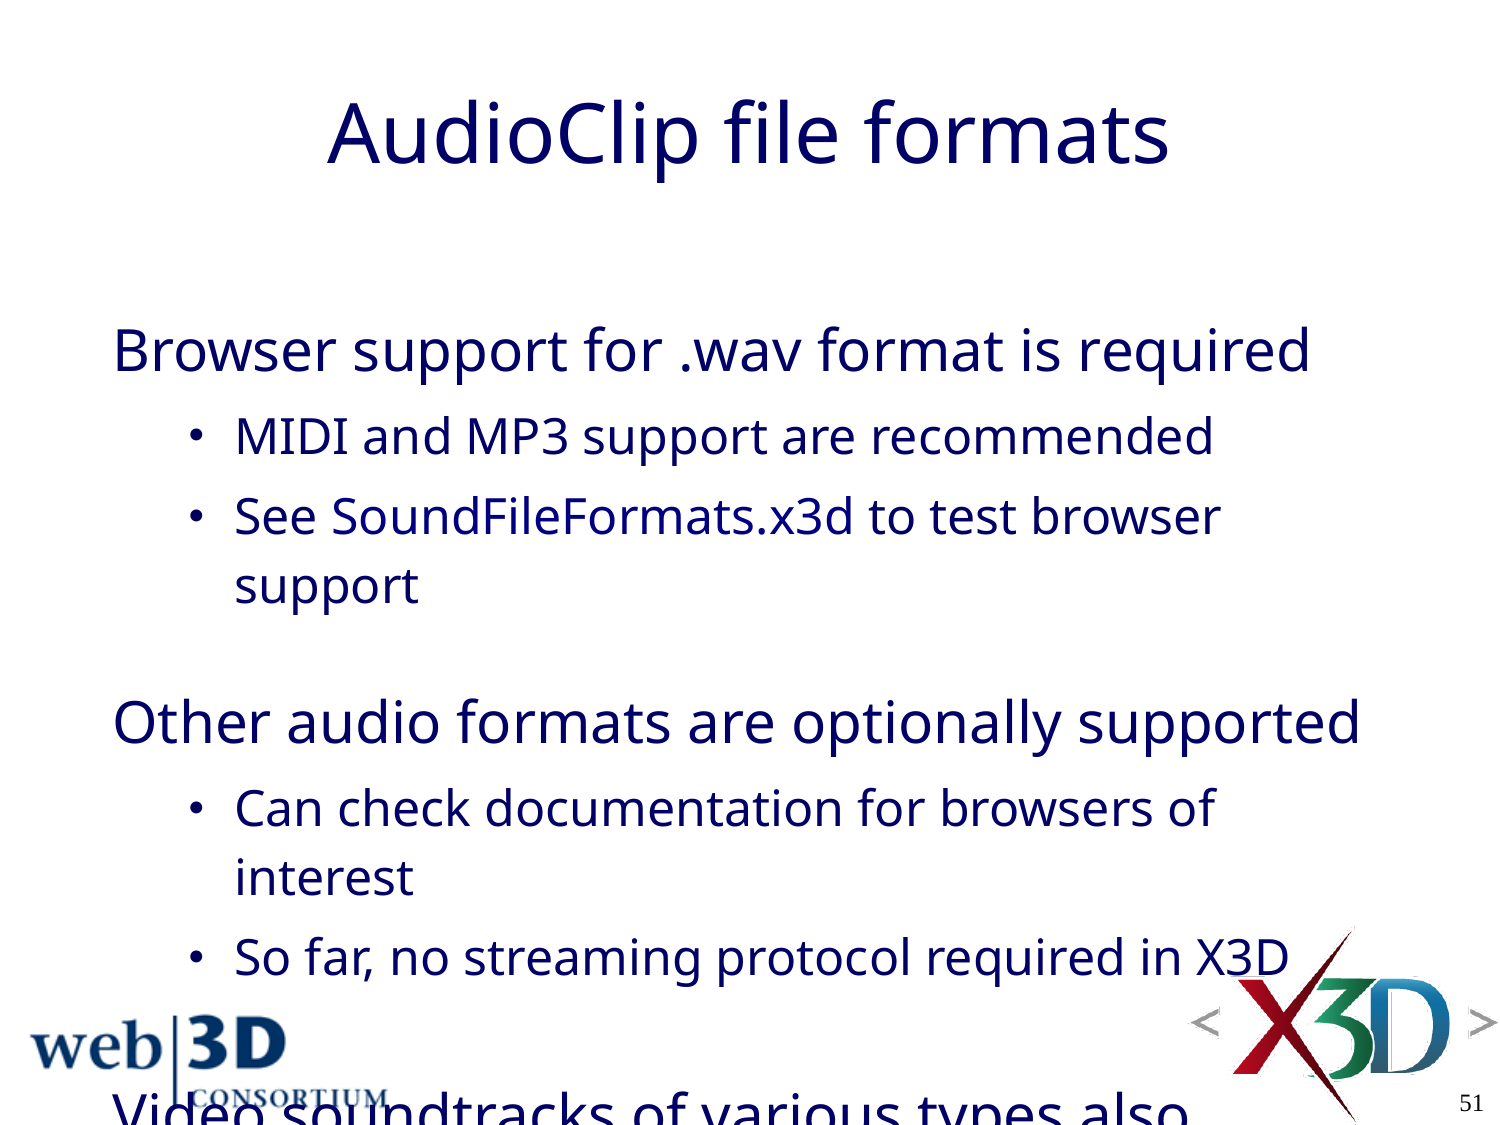

# AudioClip file formats
Browser support for .wav format is required
MIDI and MP3 support are recommended
See SoundFileFormats.x3d to test browser support
Other audio formats are optionally supported
Can check documentation for browsers of interest
So far, no streaming protocol required in X3D
Video soundtracks of various types also playable